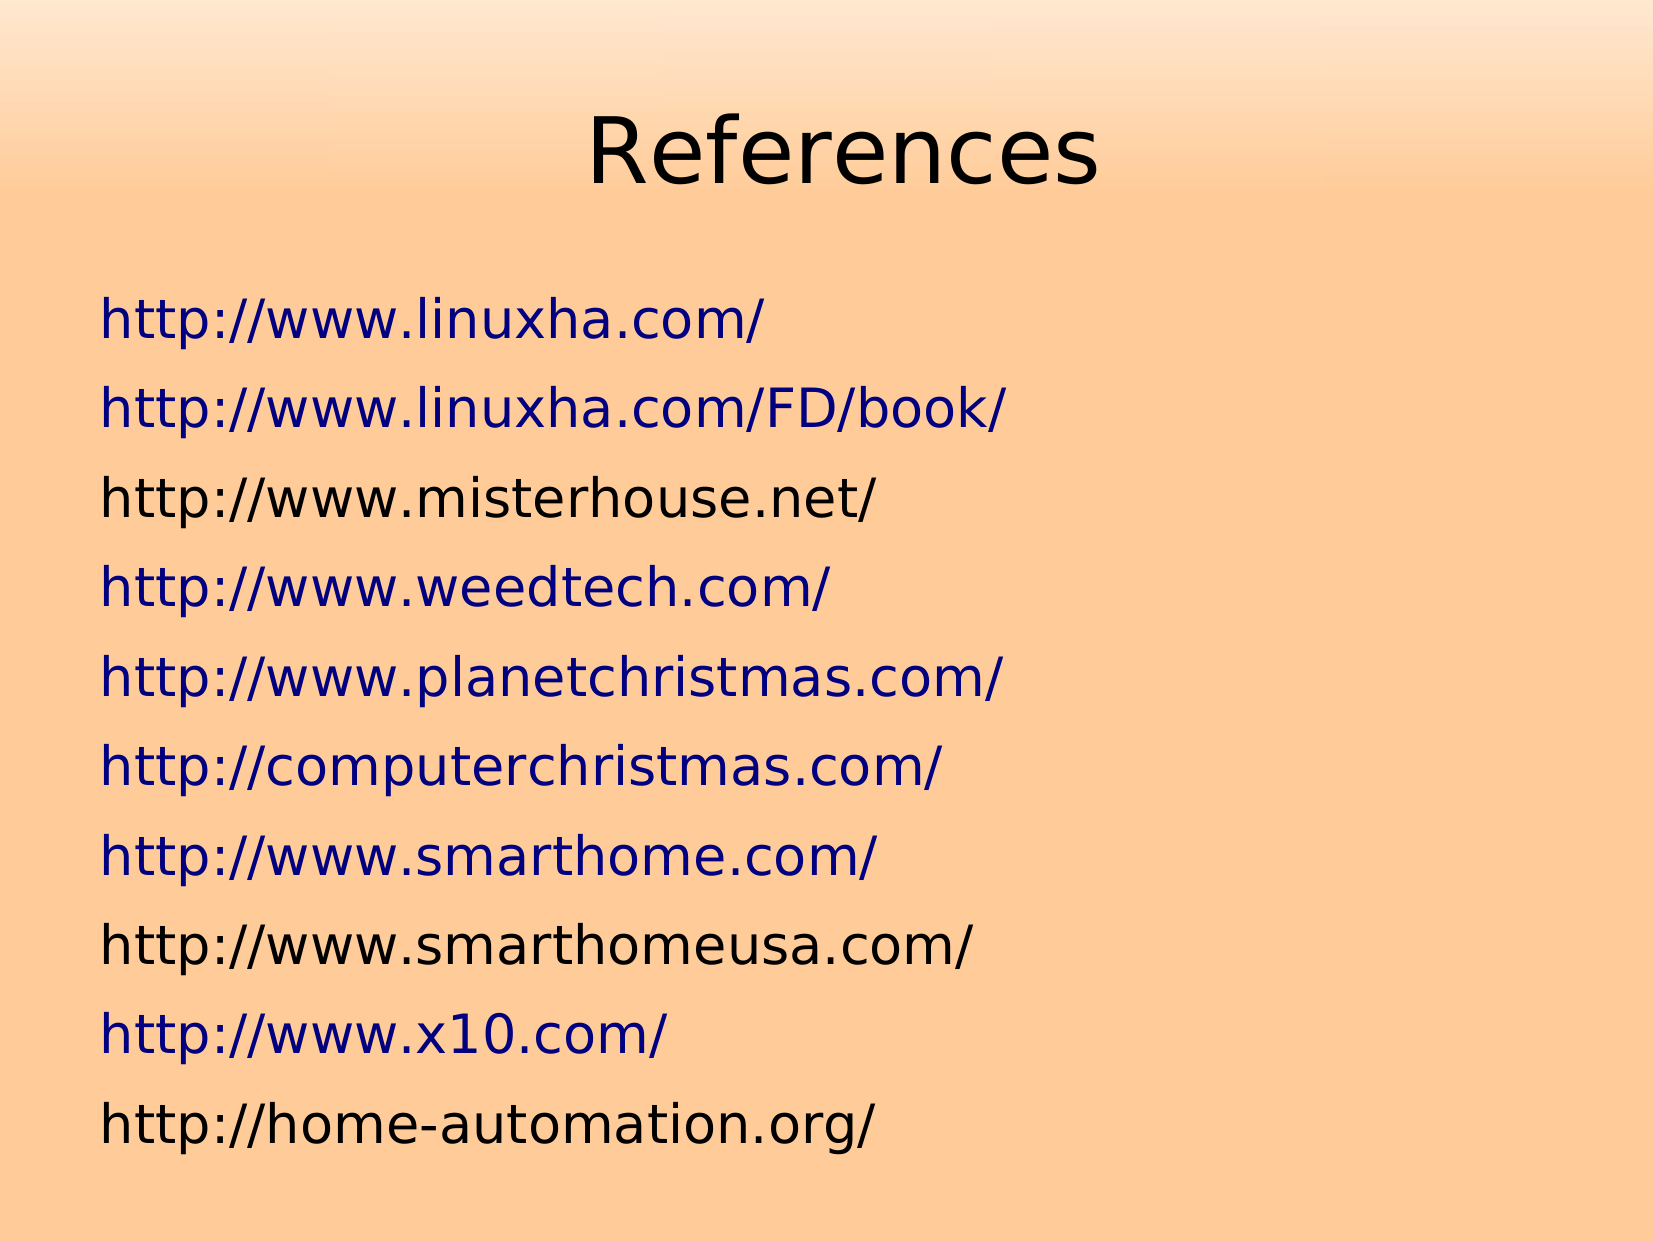

# References
http://www.linuxha.com/
http://www.linuxha.com/FD/book/
http://www.misterhouse.net/
http://www.weedtech.com/
http://www.planetchristmas.com/
http://computerchristmas.com/
http://www.smarthome.com/
http://www.smarthomeusa.com/
http://www.x10.com/
http://home-automation.org/